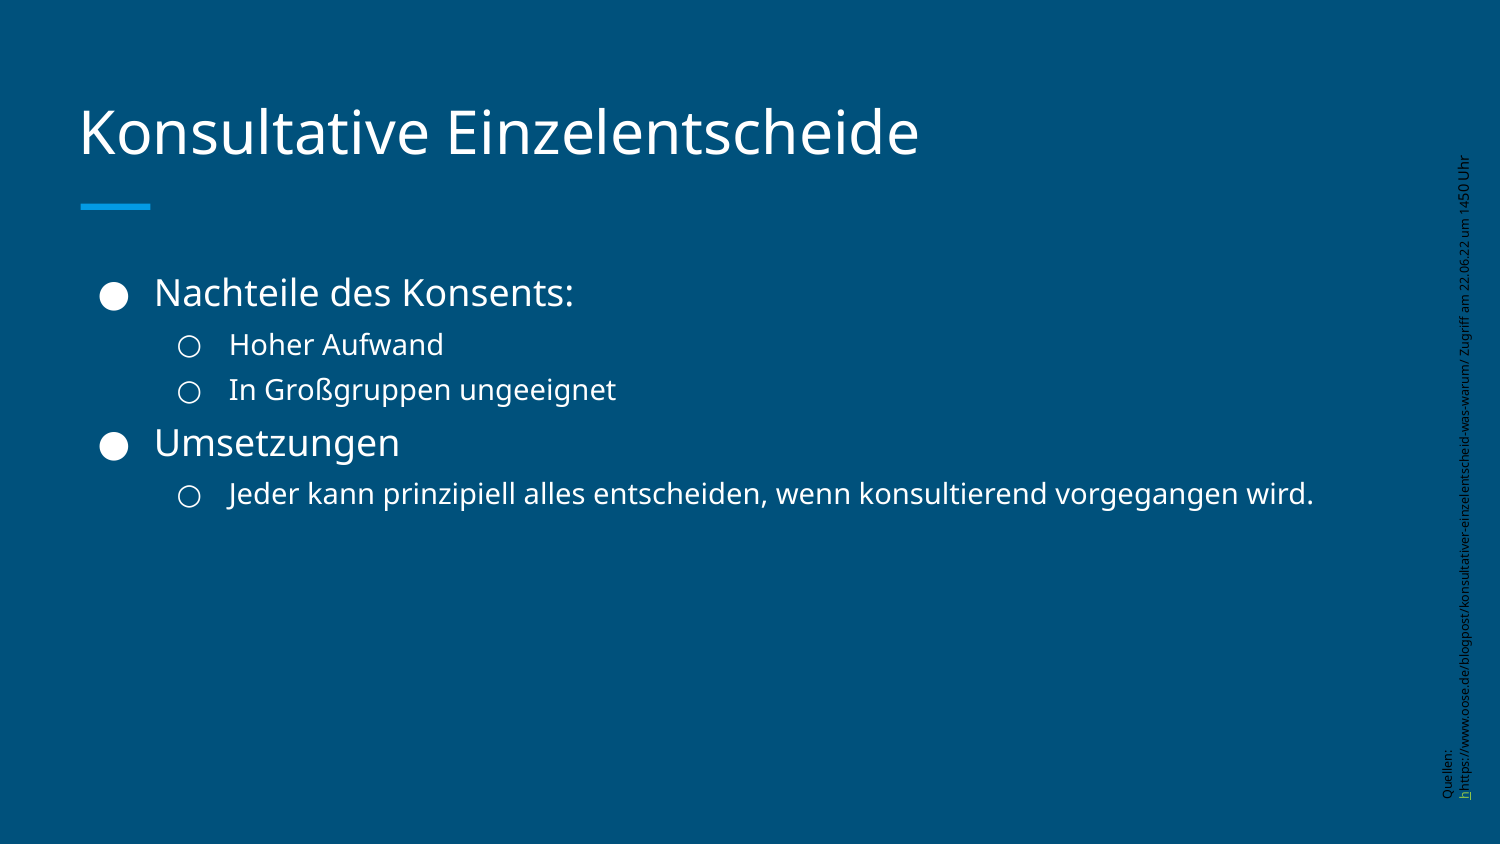

# Konsultative Einzelentscheide
Nachteile des Konsents:
Hoher Aufwand
In Großgruppen ungeeignet
Umsetzungen
Jeder kann prinzipiell alles entscheiden, wenn konsultierend vorgegangen wird.
Quellen:
hhttps://www.oose.de/blogpost/konsultativer-einzelentscheid-was-warum/ Zugriff am 22.06.22 um 1450 Uhr